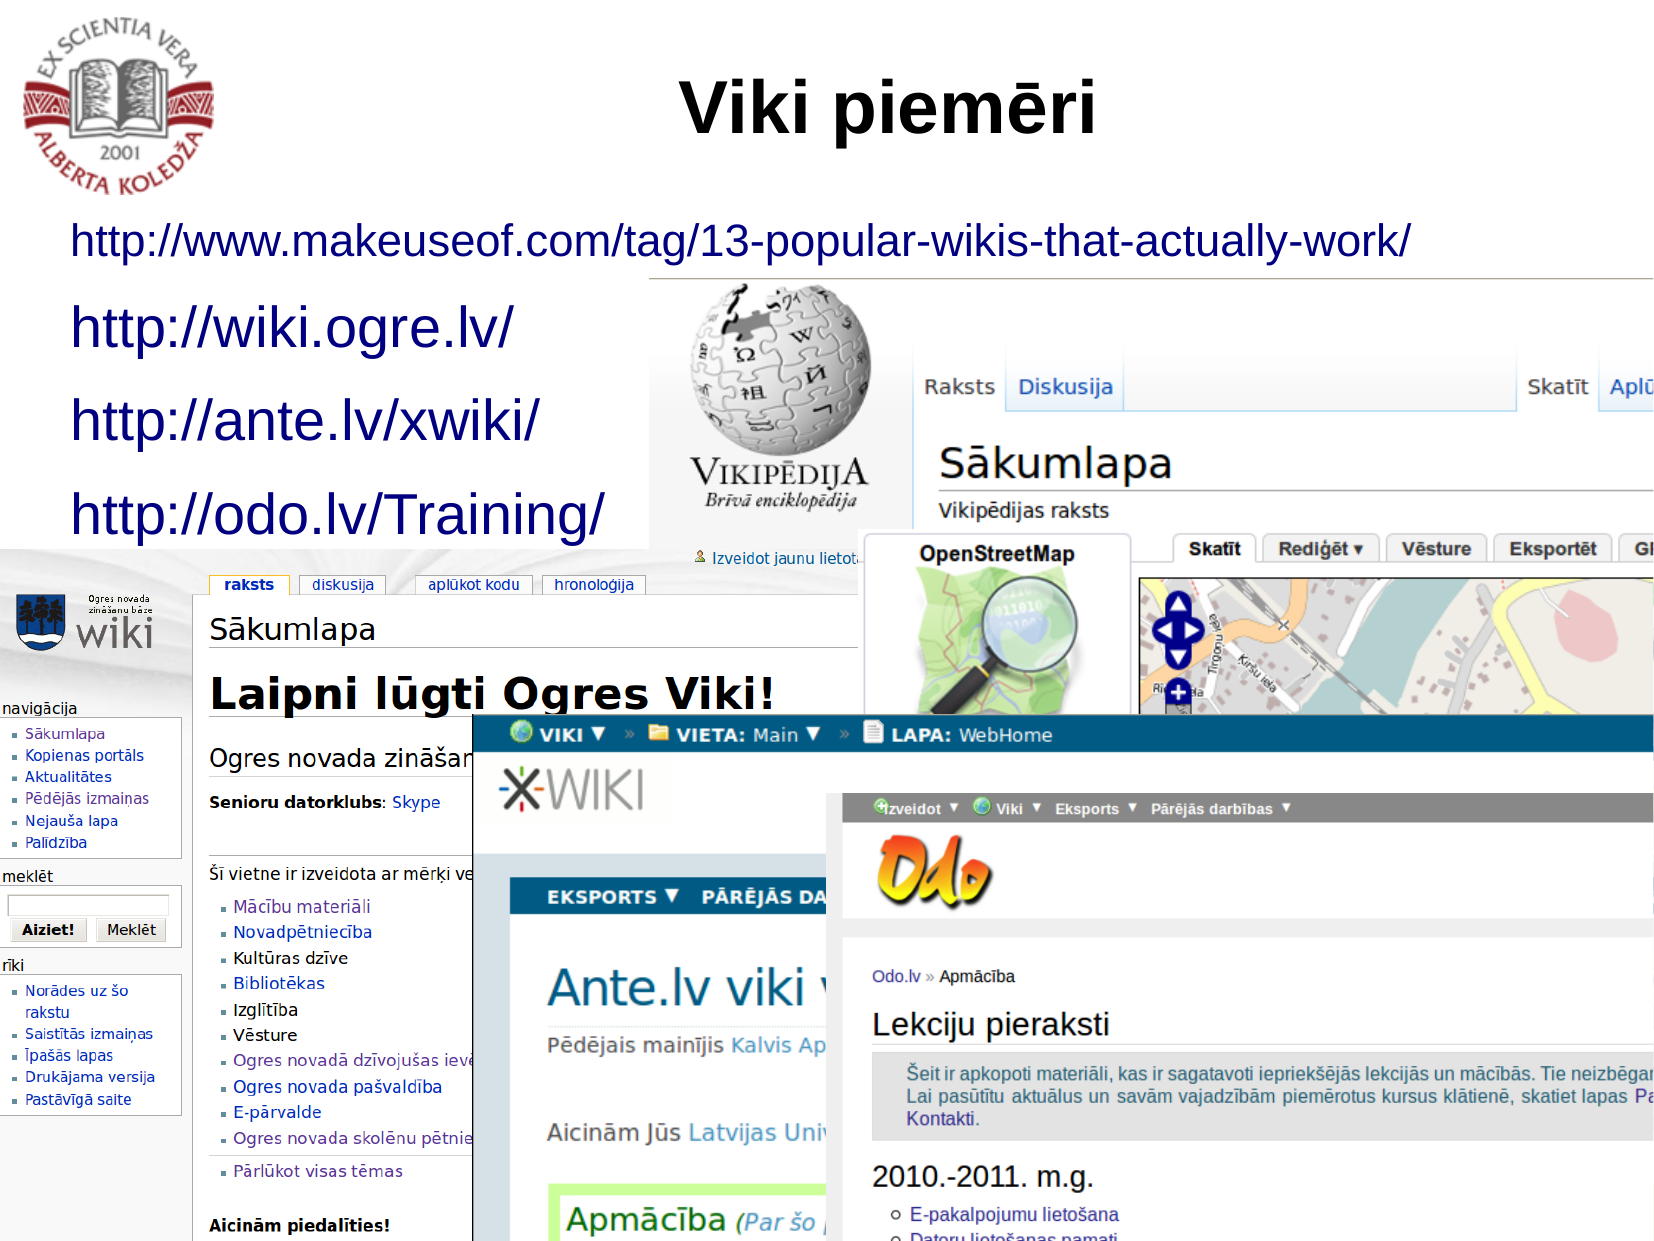

# Viki piemēri
http://www.makeuseof.com/tag/13-popular-wikis-that-actually-work/
http://wiki.ogre.lv/
http://ante.lv/xwiki/
http://odo.lv/Training/